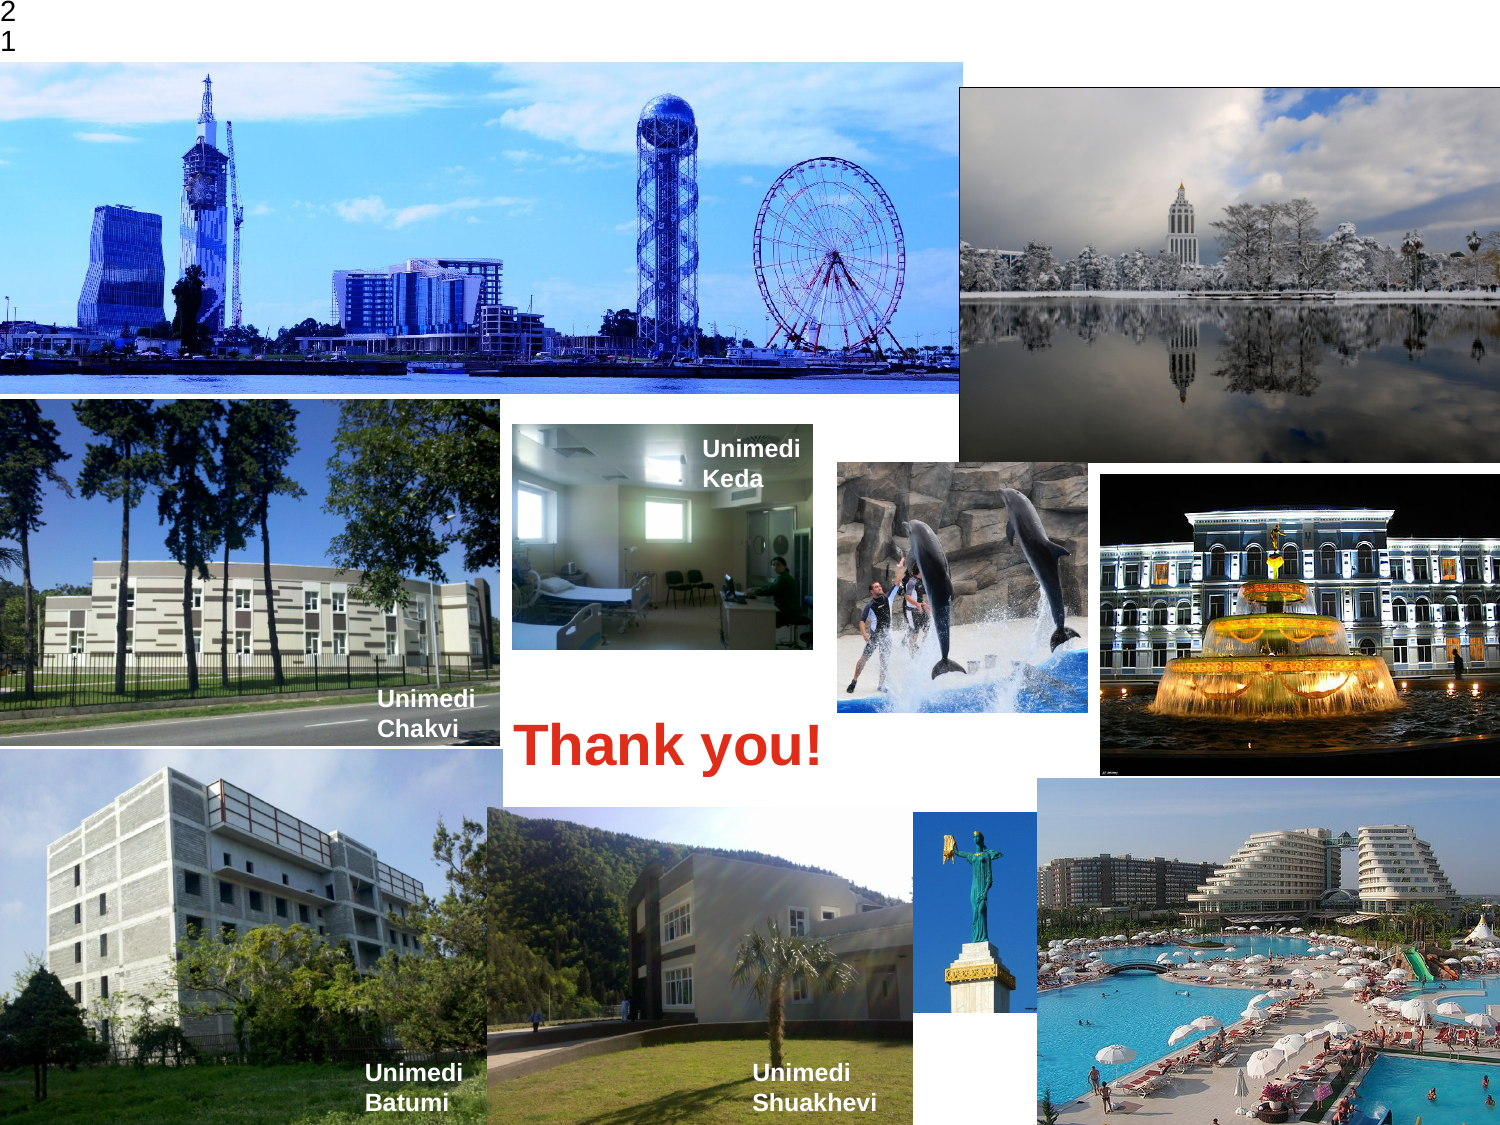

Unimedi Keda
Unimedi Chakvi
# Thank you!
Unimedi Batumi
Unimedi Shuakhevi